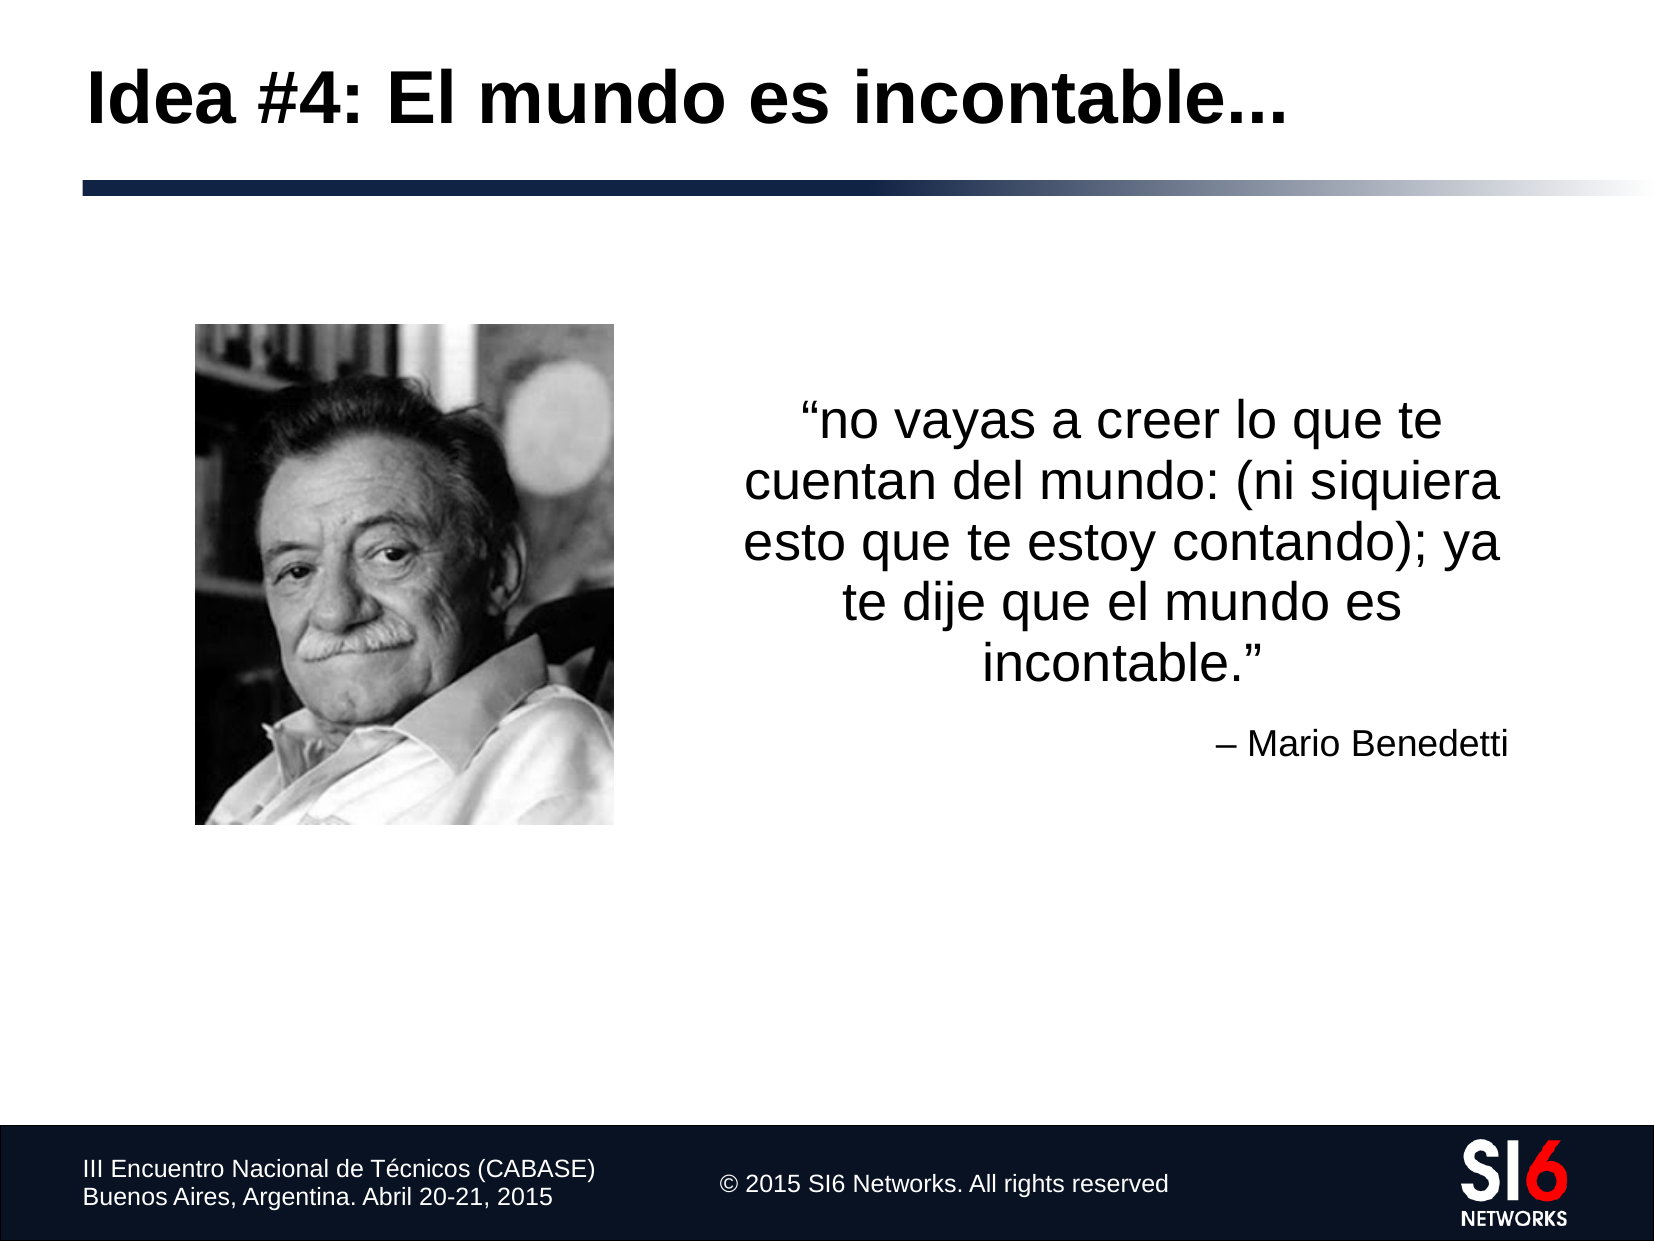

# Idea #4: El mundo es incontable...
“no vayas a creer lo que te cuentan del mundo: (ni siquiera esto que te estoy contando); ya te dije que el mundo es incontable.”
– Mario Benedetti